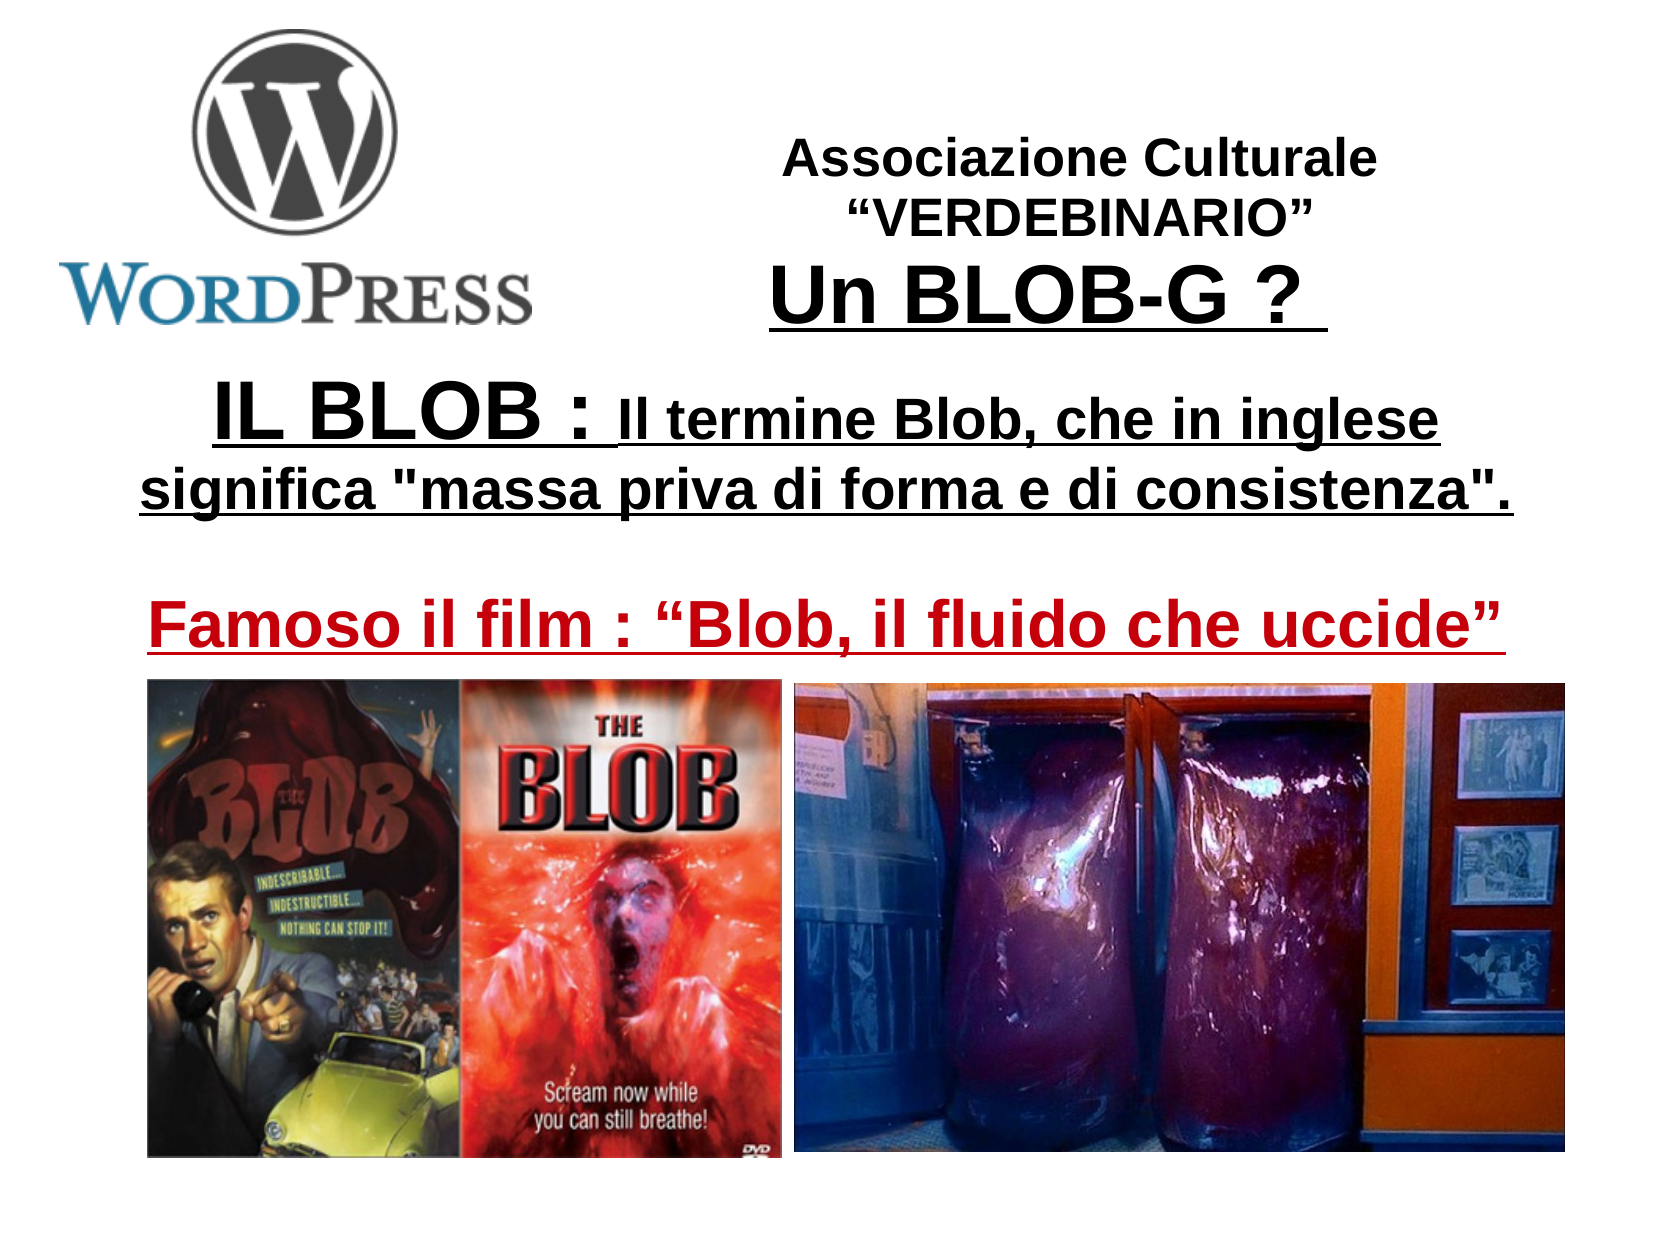

# Associazione Culturale “VERDEBINARIO”
Un BLOB-G ?
IL BLOB : Il termine Blob, che in inglese significa "massa priva di forma e di consistenza".
Famoso il film : “Blob, il fluido che uccide”